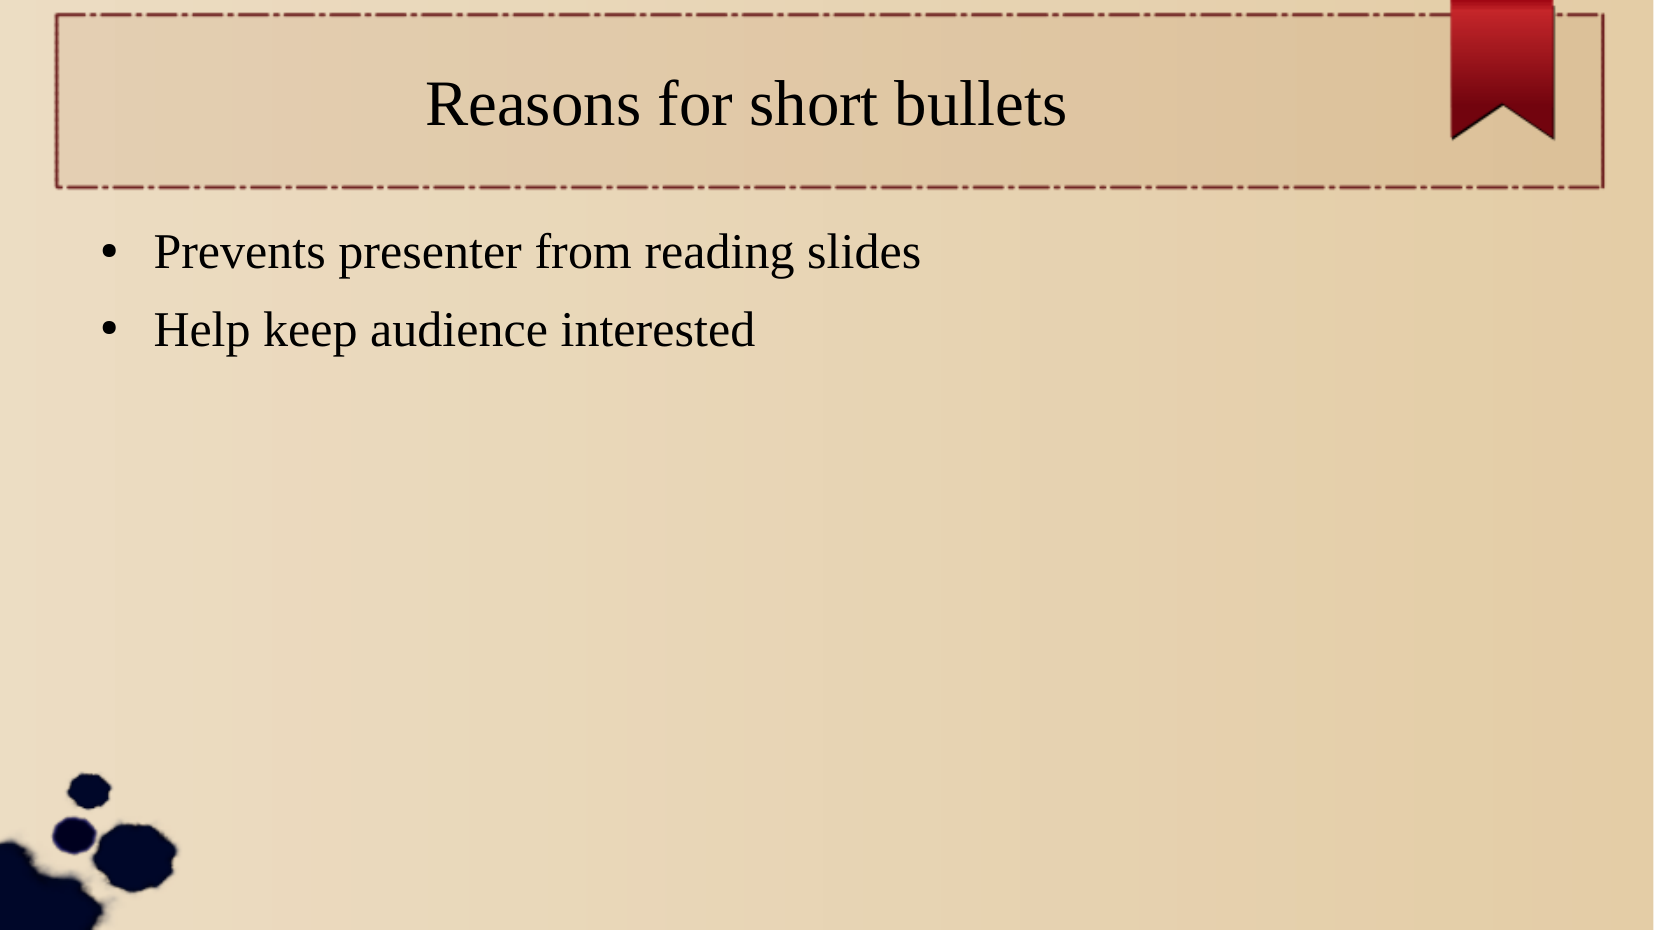

# Reasons for short bullets
Prevents presenter from reading slides
Help keep audience interested